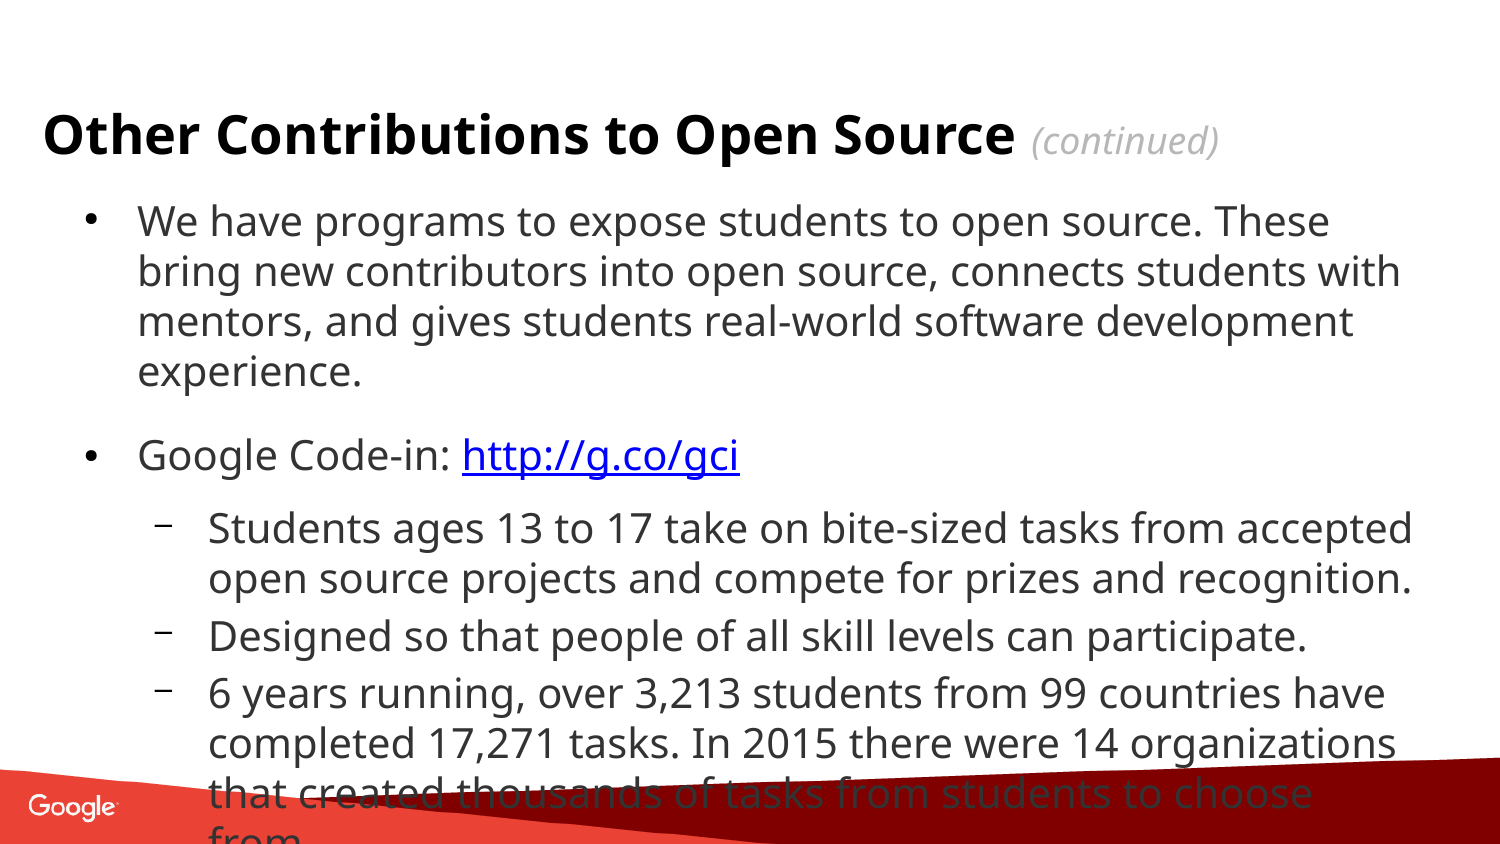

Other Contributions to Open Source (continued)
# We have programs to expose students to open source. These bring new contributors into open source, connects students with mentors, and gives students real-world software development experience.
Google Code-in: http://g.co/gci
Students ages 13 to 17 take on bite-sized tasks from accepted open source projects and compete for prizes and recognition.
Designed so that people of all skill levels can participate.
6 years running, over 3,213 students from 99 countries have completed 17,271 tasks. In 2015 there were 14 organizations that created thousands of tasks from students to choose from.